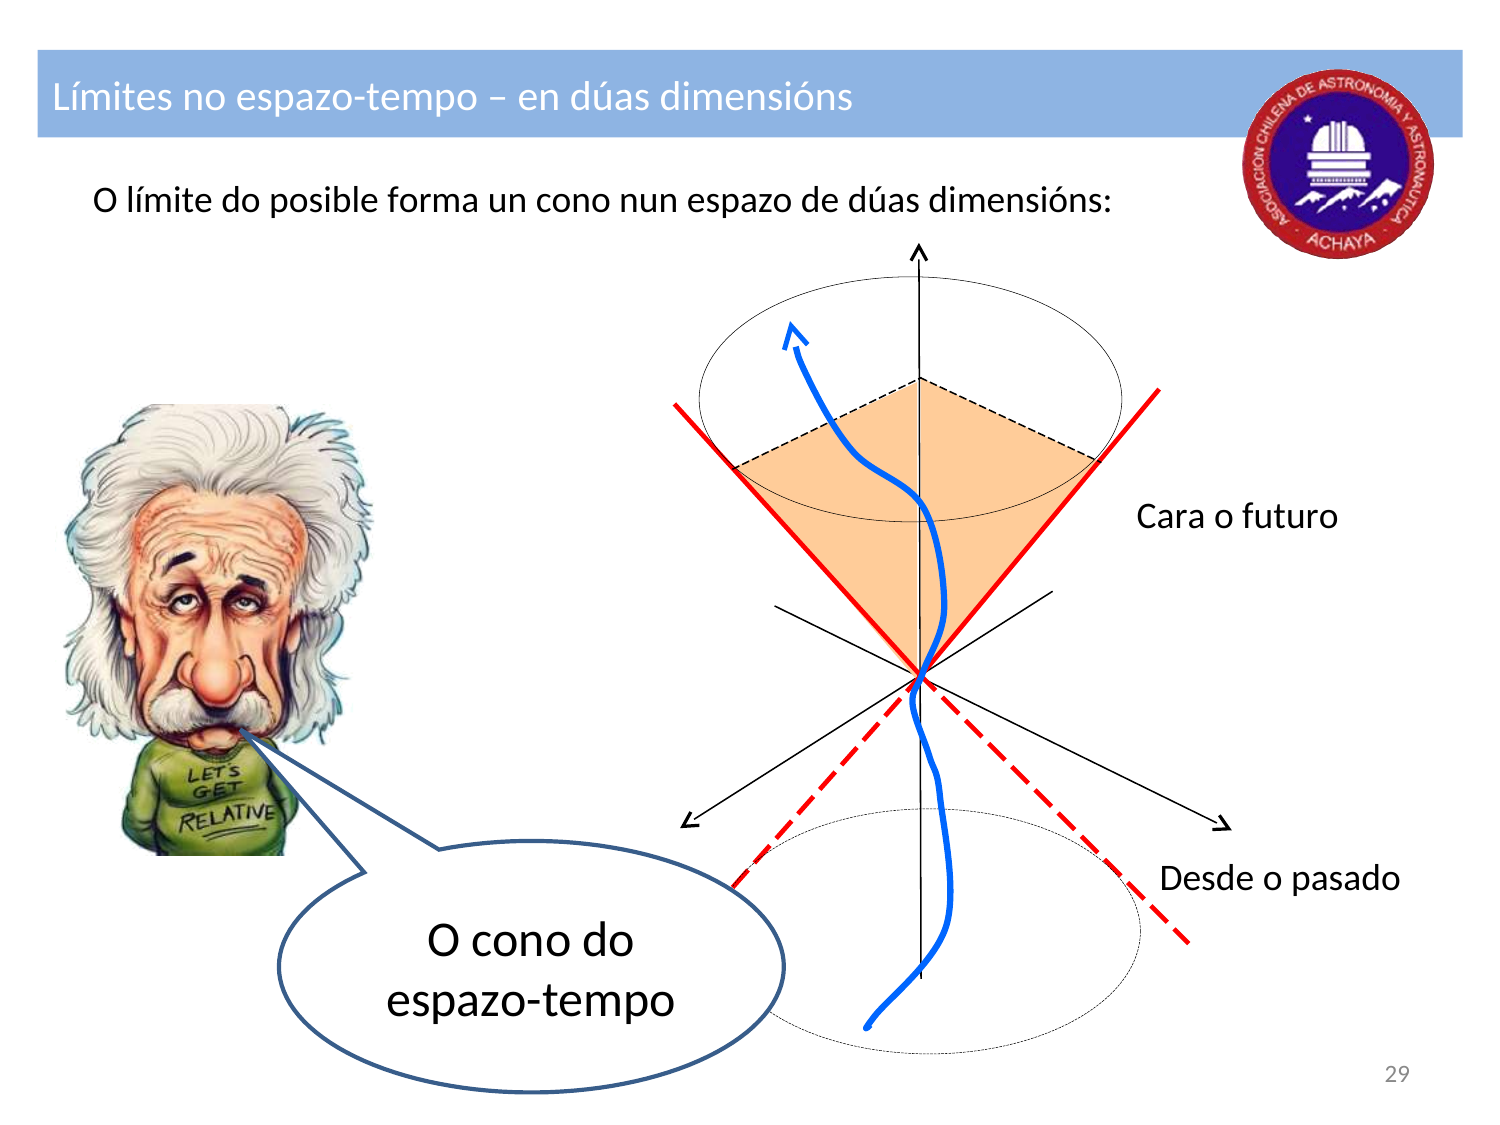

Límites no espazo-tempo – en dúas dimensións
O límite do posible forma un cono nun espazo de dúas dimensións:
Cara o futuro
O cono do espazo-tempo
Desde o pasado